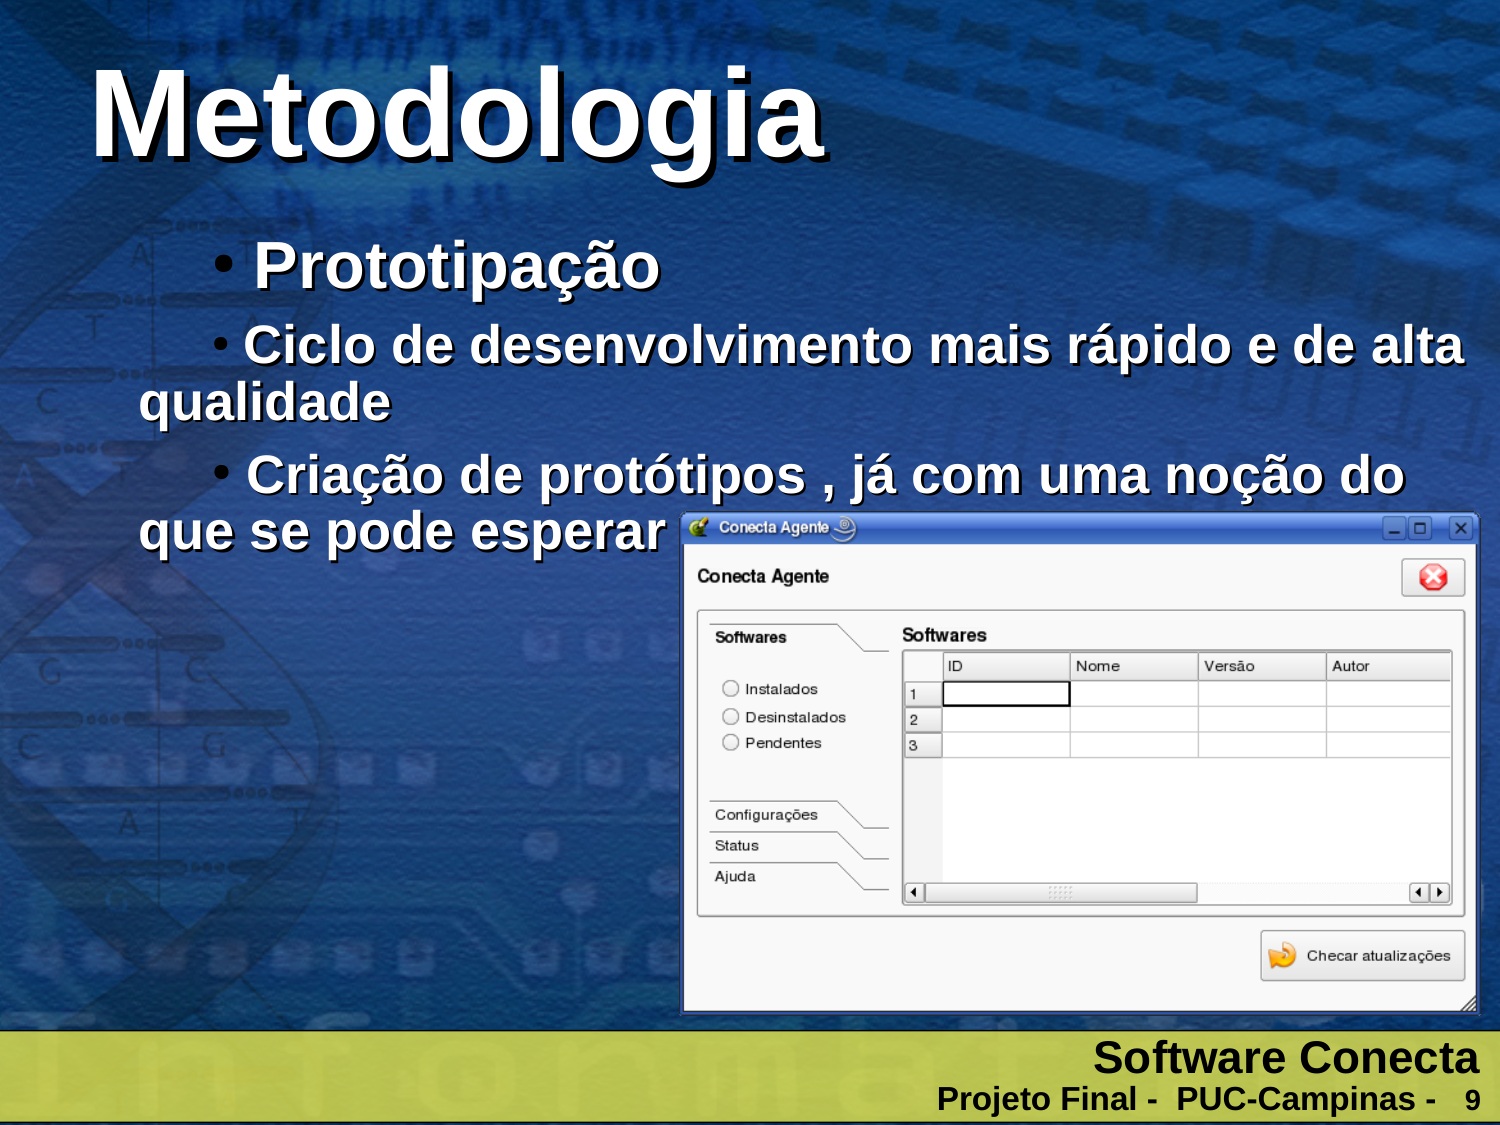

# Metodologia
 Prototipação
 Ciclo de desenvolvimento mais rápido e de alta qualidade
 Criação de protótipos , já com uma noção do que se pode esperar